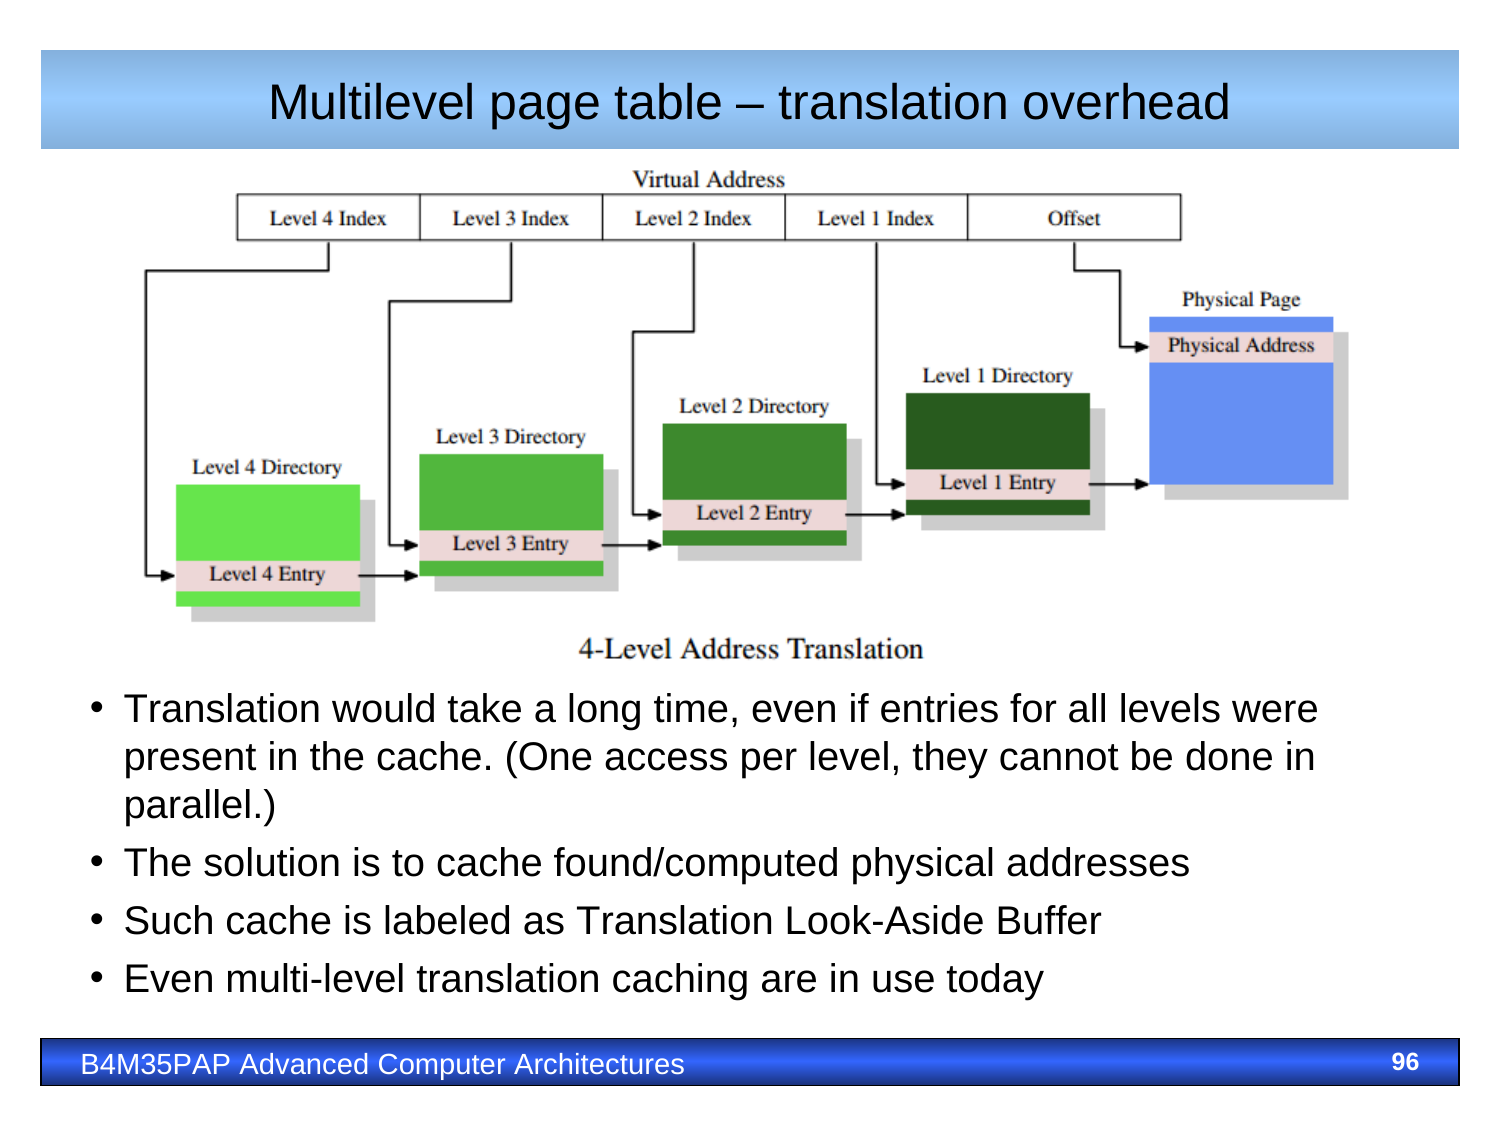

# Multilevel page table – translation overhead
Translation would take a long time, even if entries for all levels were present in the cache. (One access per level, they cannot be done in parallel.)
The solution is to cache found/computed physical addresses
Such cache is labeled as Translation Look-Aside Buffer
Even multi-level translation caching are in use today